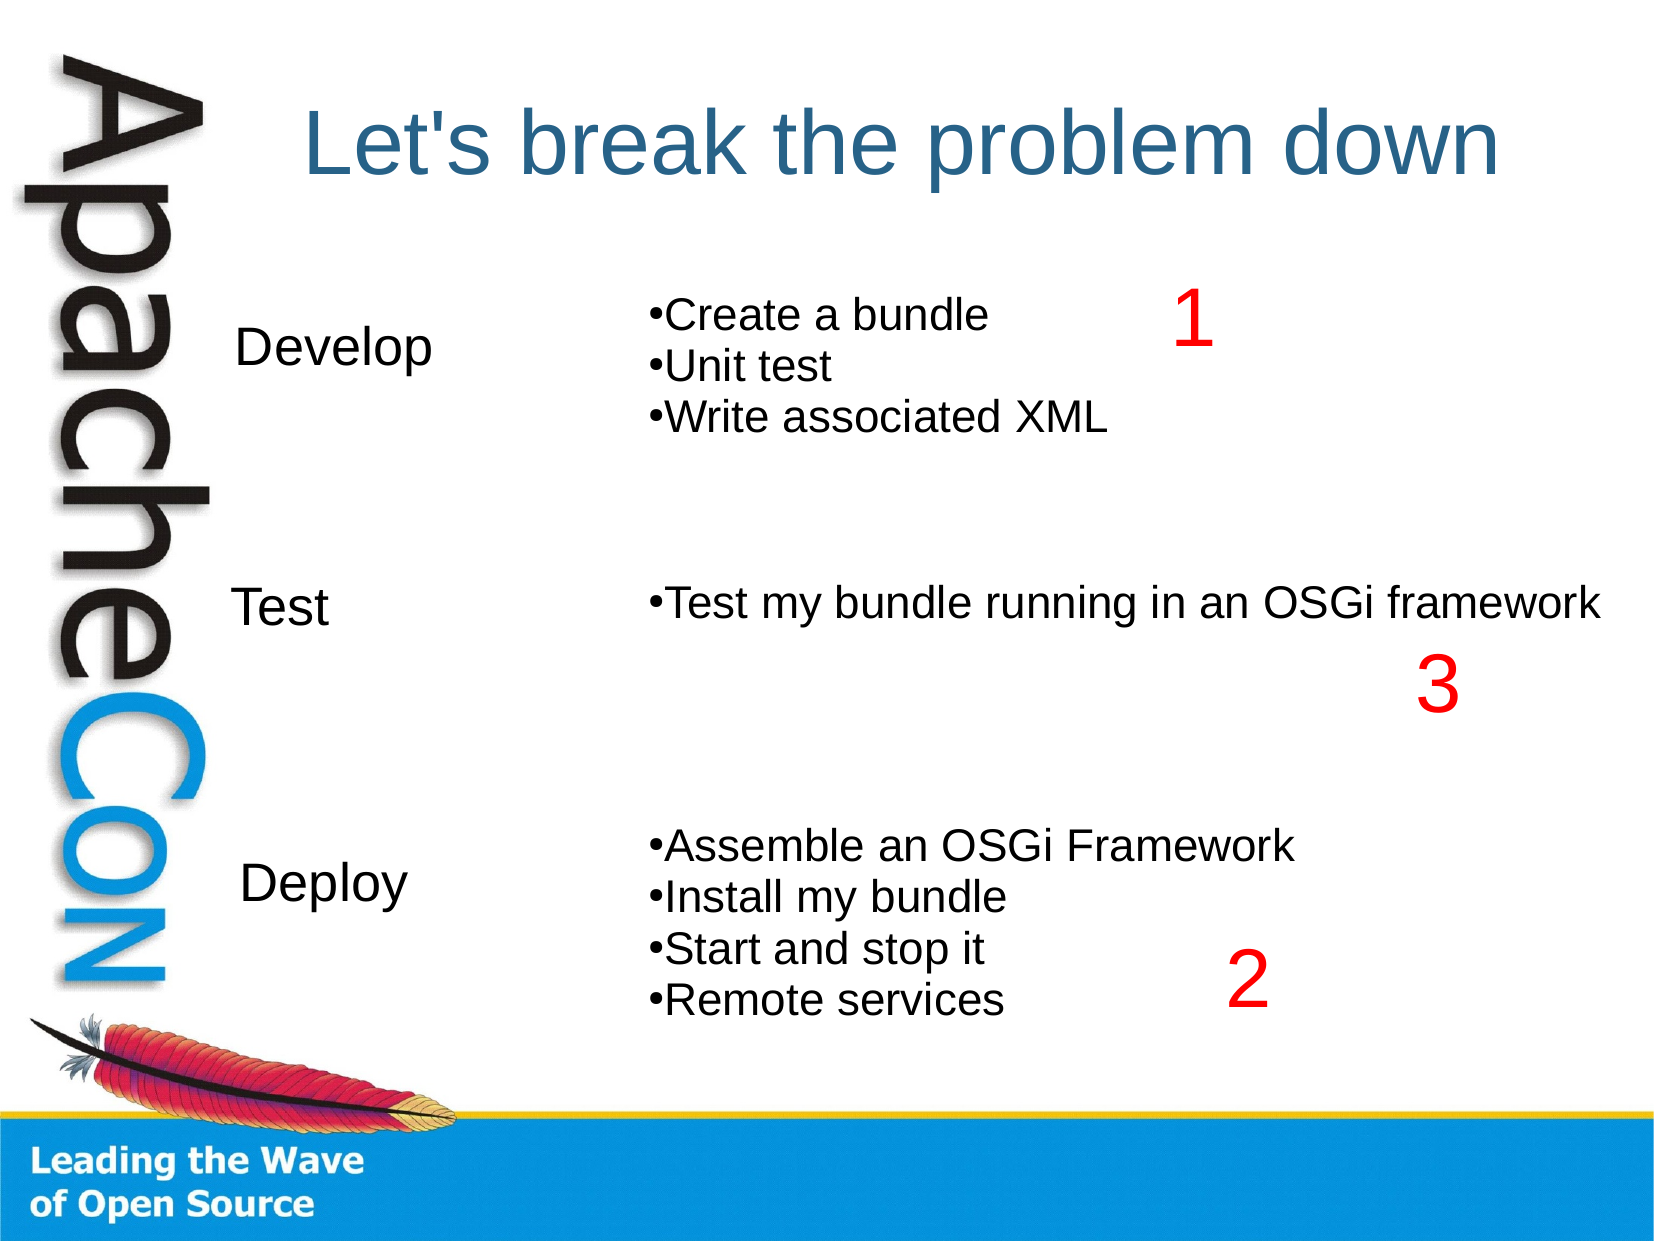

# Let's break the problem down
1
Create a bundle
Unit test
Write associated XML
Test my bundle running in an OSGi framework
Assemble an OSGi Framework
Install my bundle
Start and stop it
Remote services
Develop
Test
3
Deploy
2